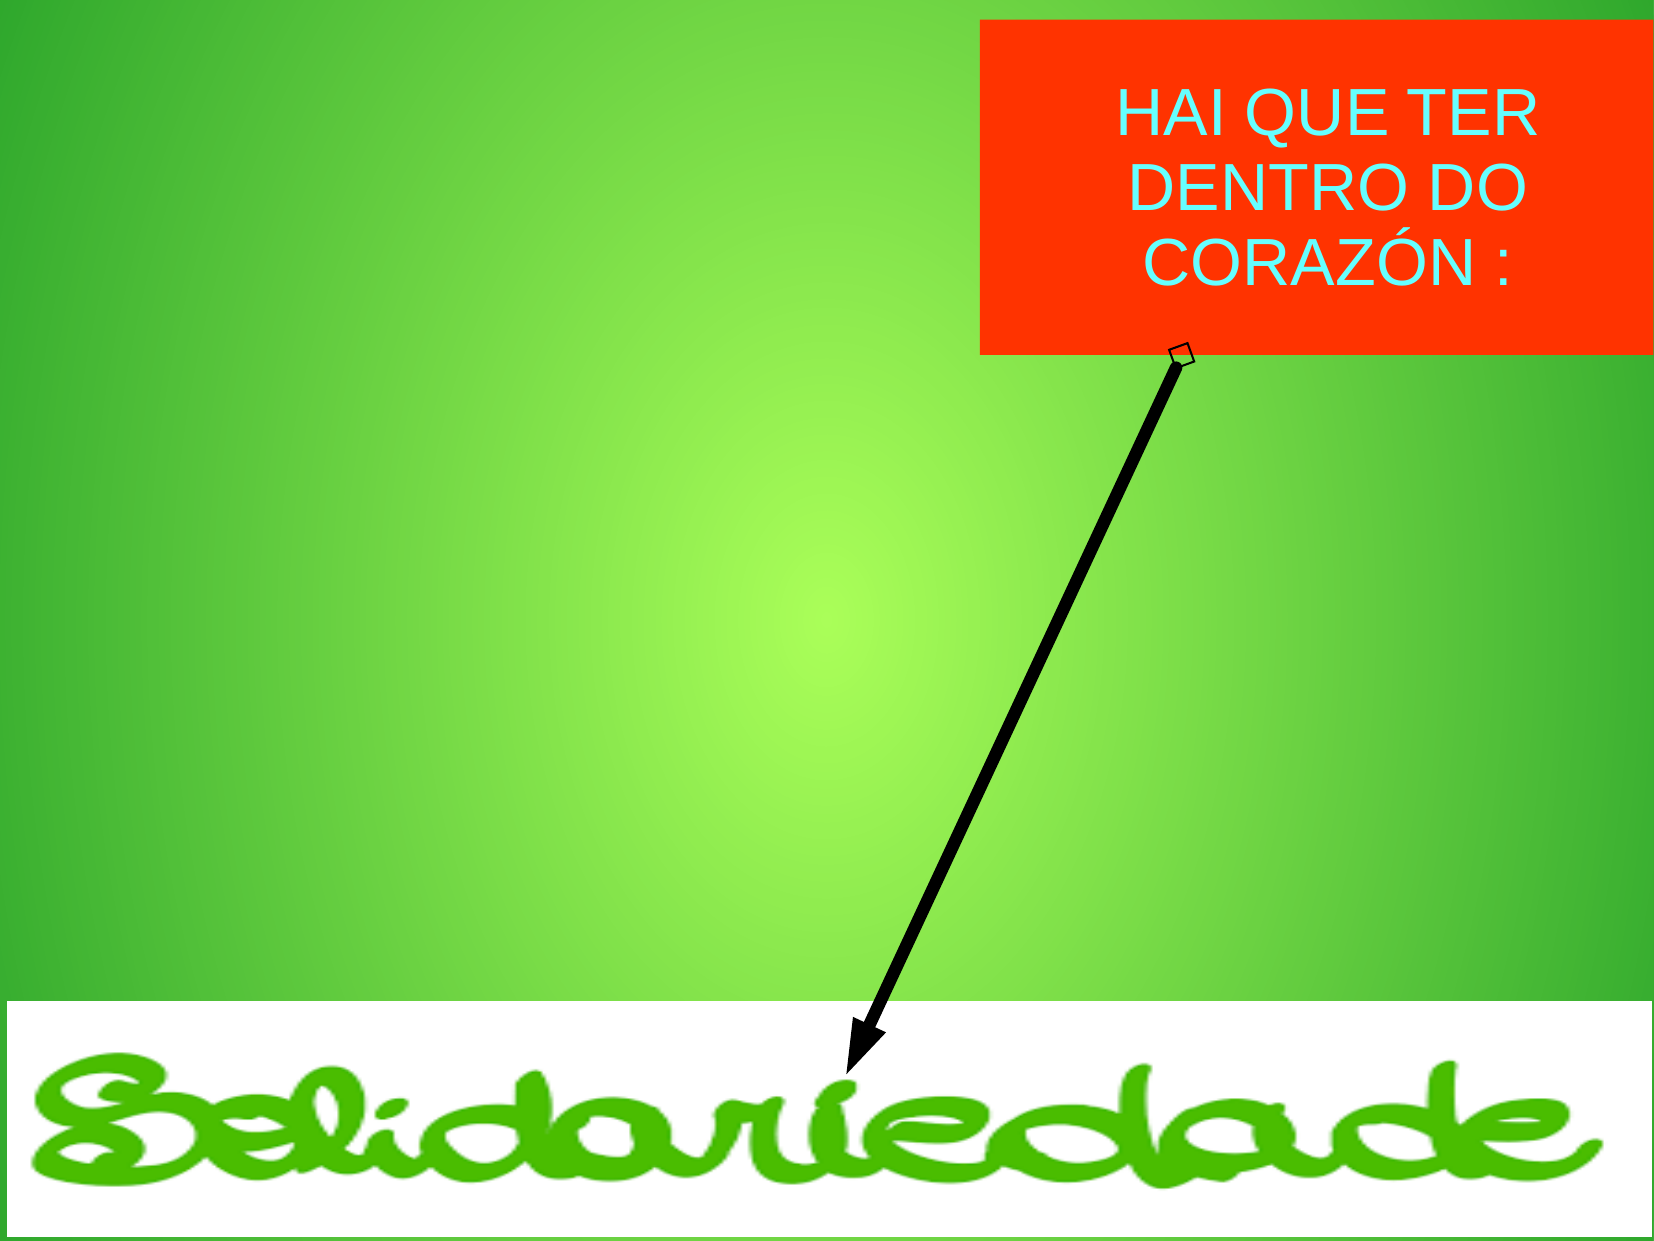

# HAI QUE TER DENTRO DO CORAZÓN :